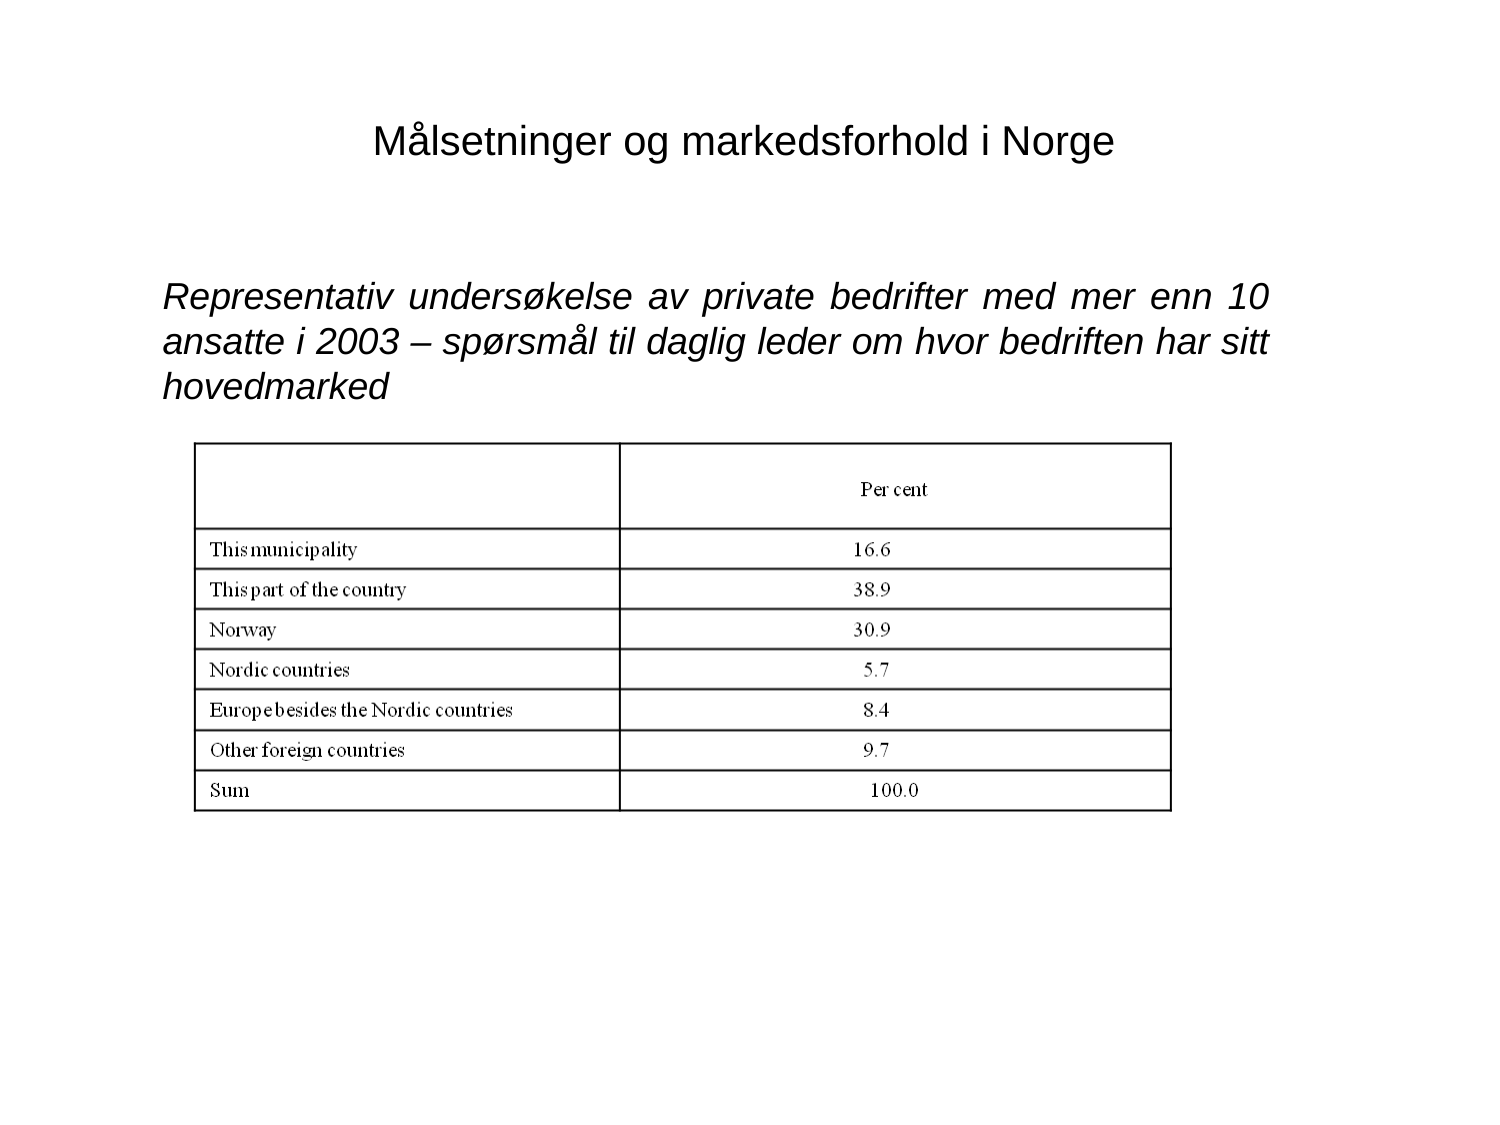

# Målsetninger og markedsforhold i Norge
Representativ undersøkelse av private bedrifter med mer enn 10 ansatte i 2003 – spørsmål til daglig leder om hvor bedriften har sitt hovedmarked